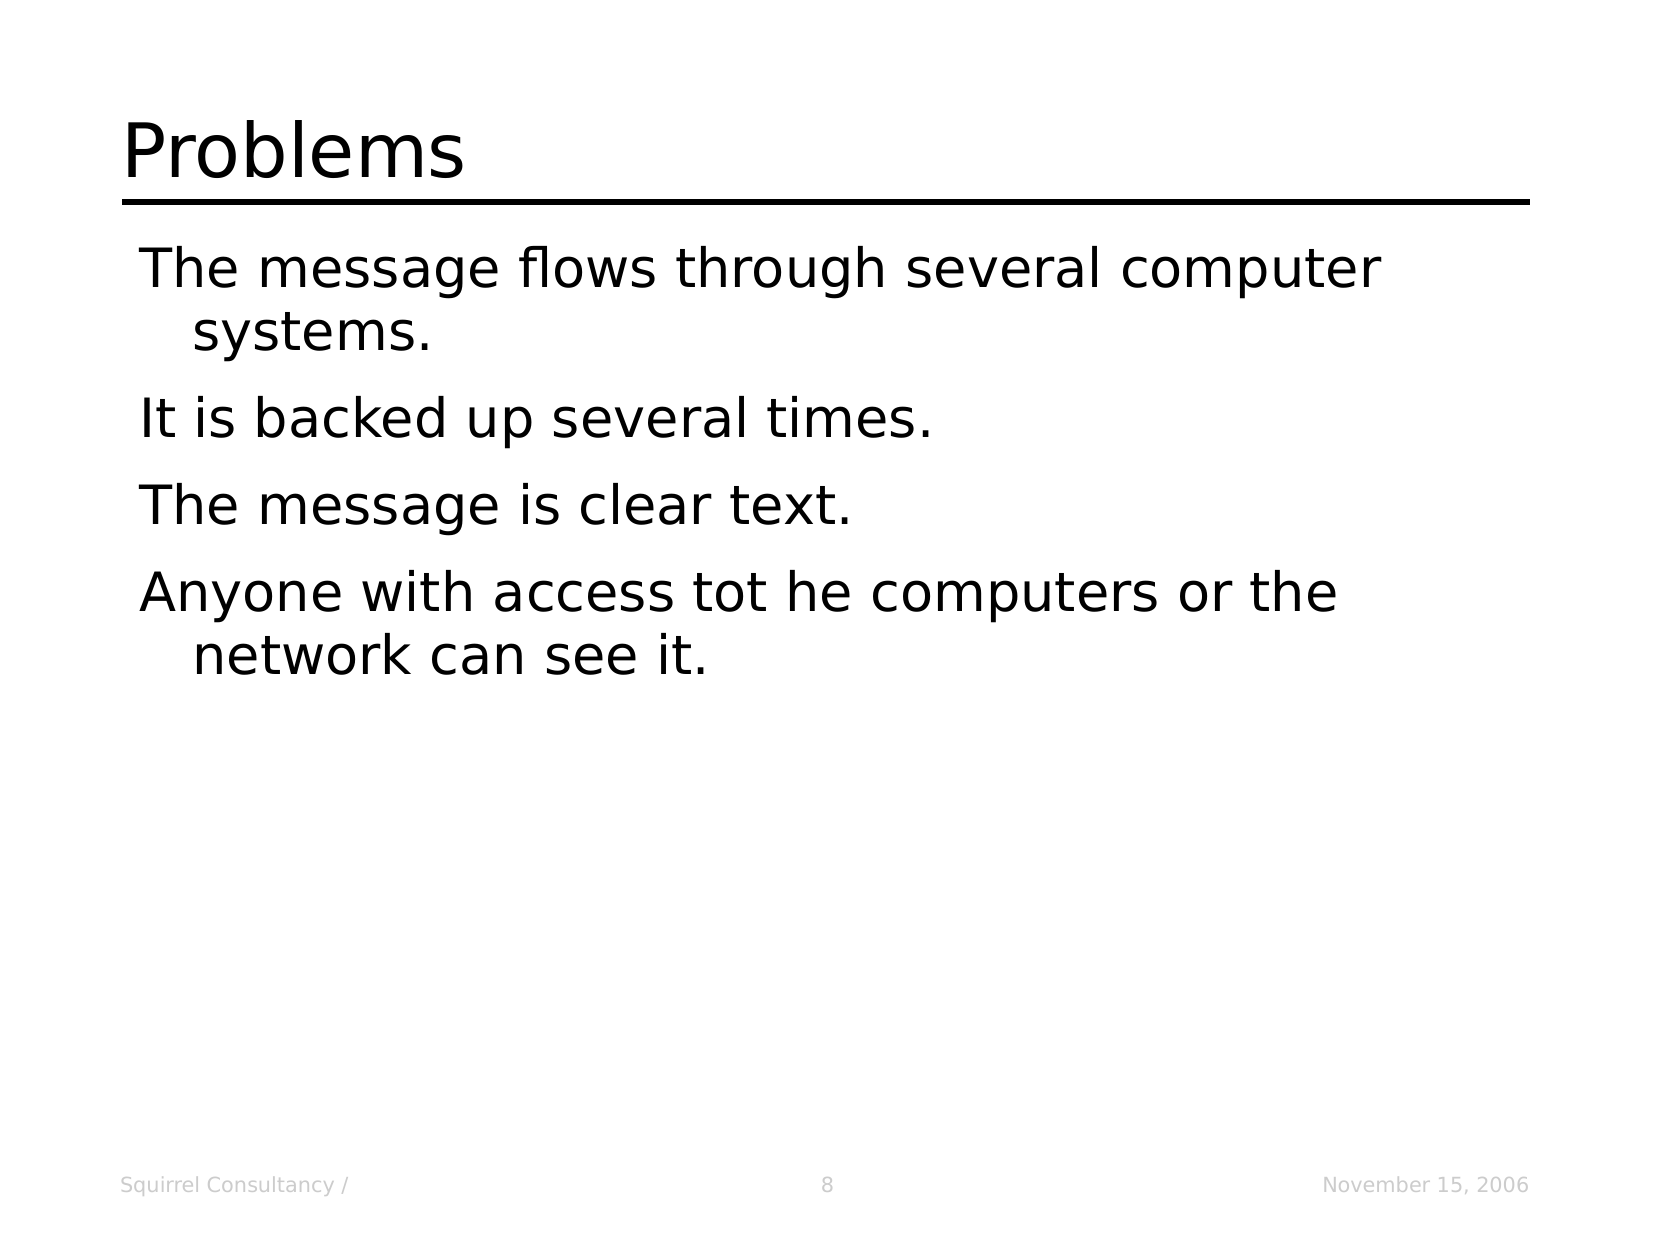

# Problems
The message flows through several computer systems.
It is backed up several times.
The message is clear text.
Anyone with access tot he computers or the network can see it.